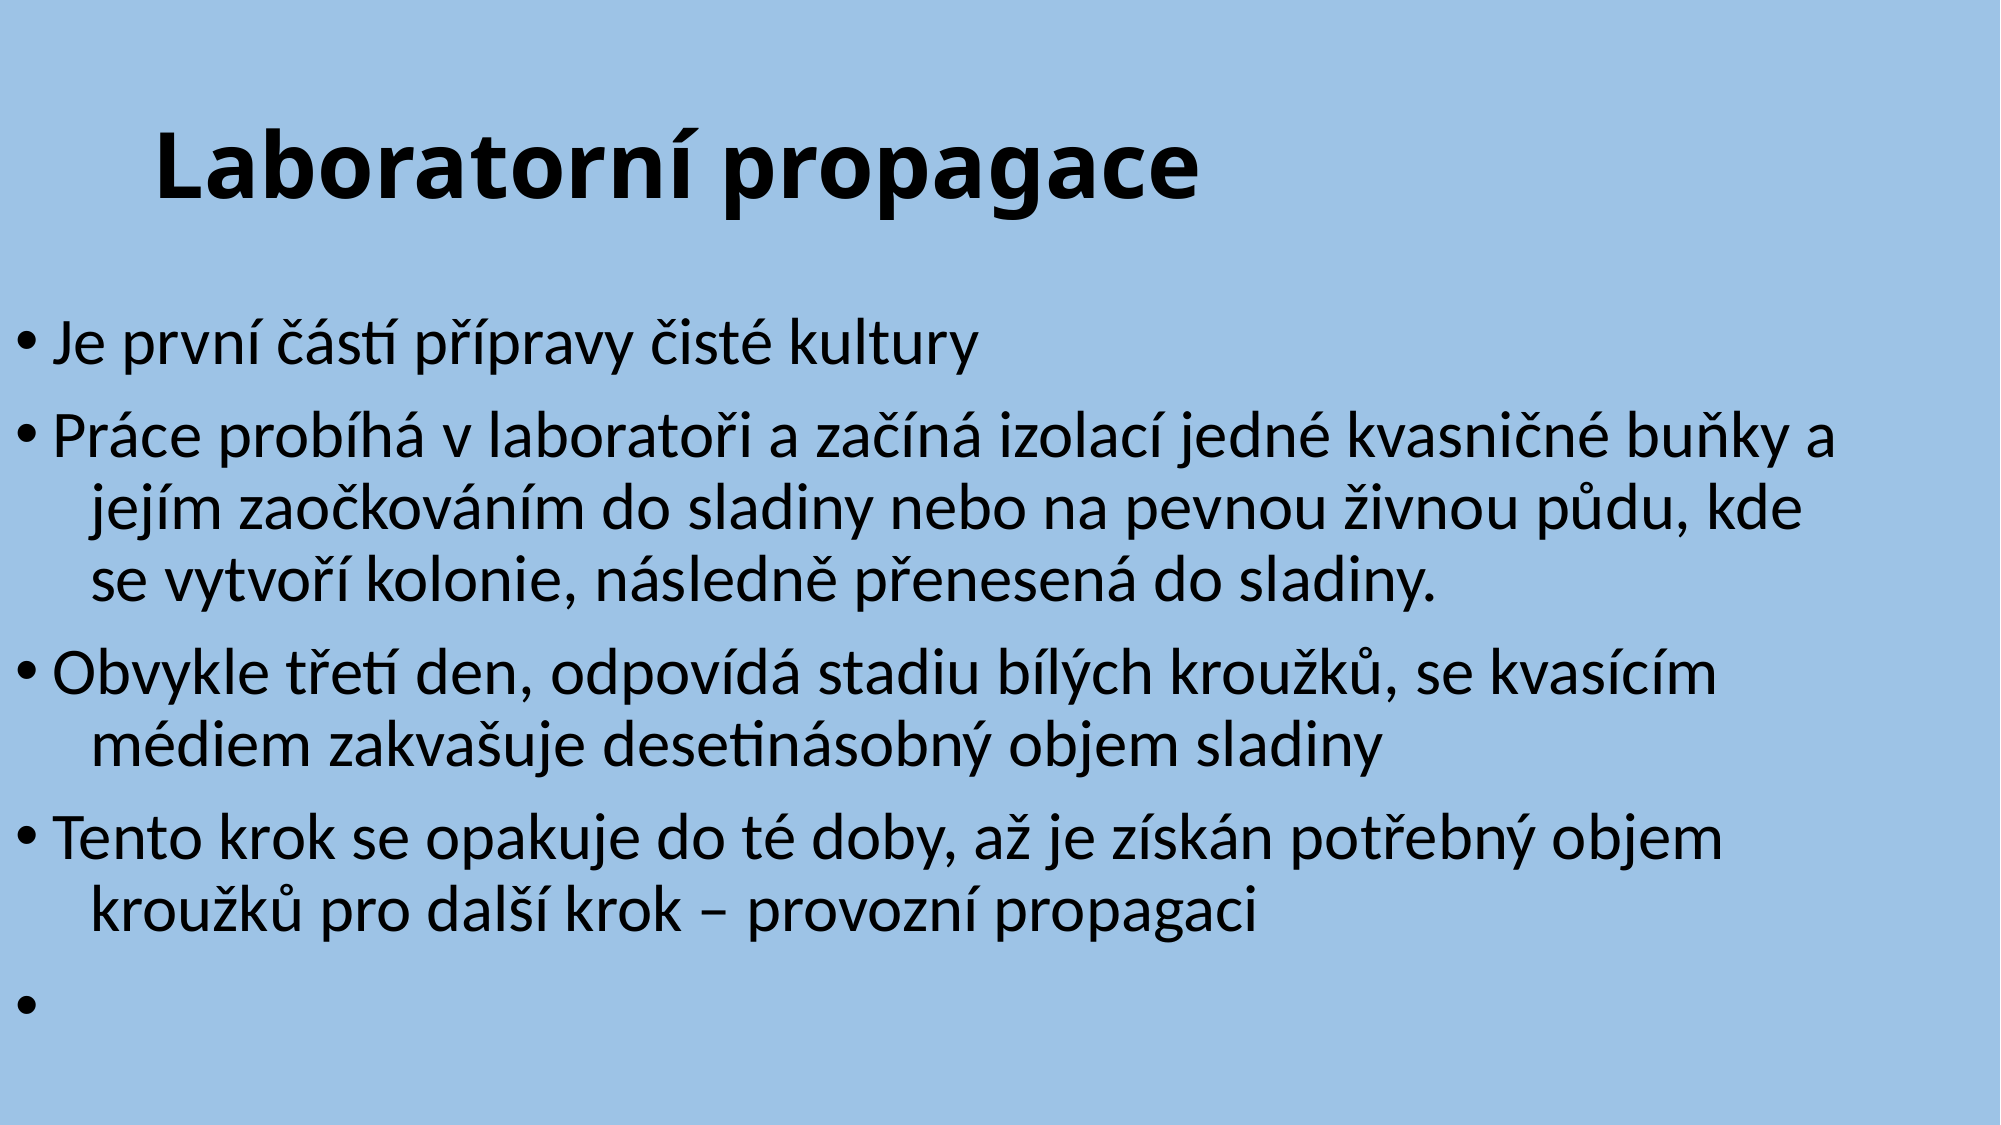

# Laboratorní propagace
Je první částí přípravy čisté kultury
Práce probíhá v laboratoři a začíná izolací jedné kvasničné buňky a jejím zaočkováním do sladiny nebo na pevnou živnou půdu, kde se vytvoří kolonie, následně přenesená do sladiny.
Obvykle třetí den, odpovídá stadiu bílých kroužků, se kvasícím médiem zakvašuje desetinásobný objem sladiny
Tento krok se opakuje do té doby, až je získán potřebný objem kroužků pro další krok – provozní propagaci